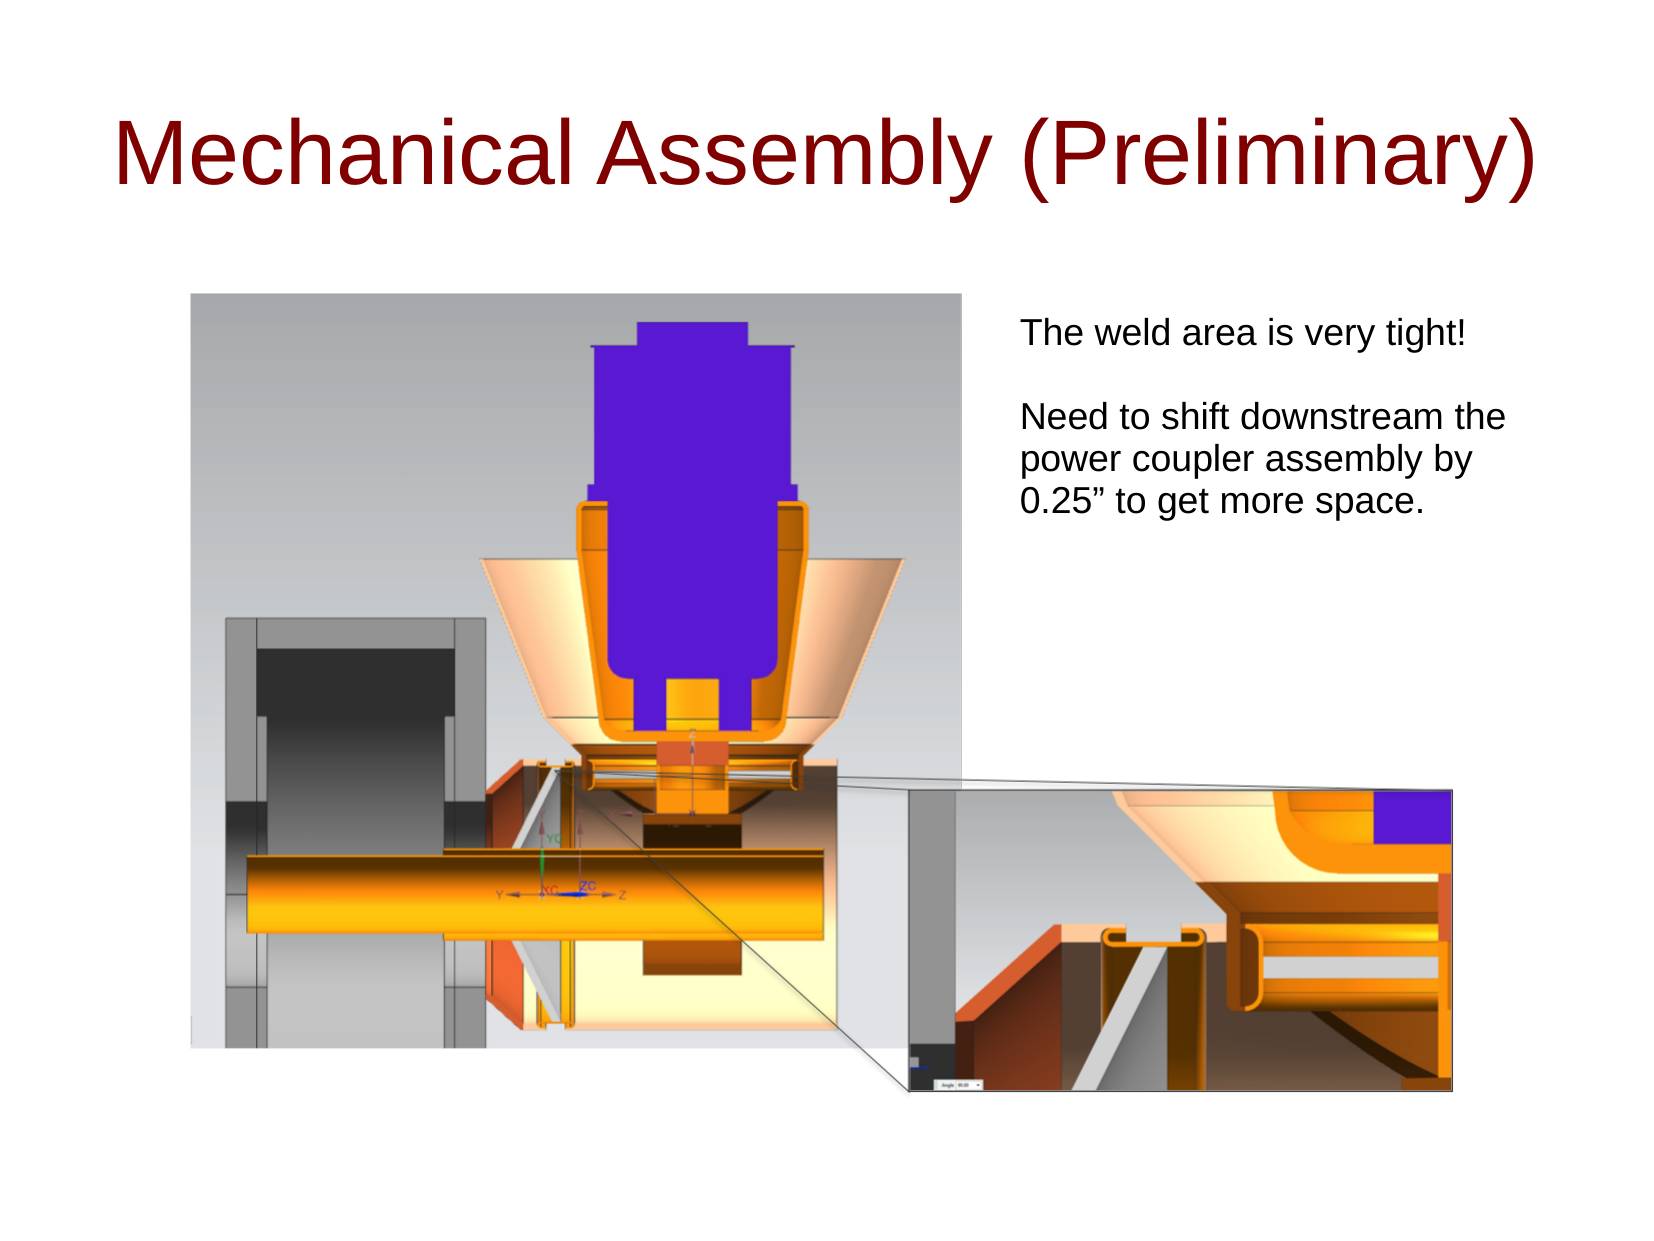

# Mechanical Assembly (Preliminary)
The weld area is very tight!
Need to shift downstream the power coupler assembly by 0.25” to get more space.